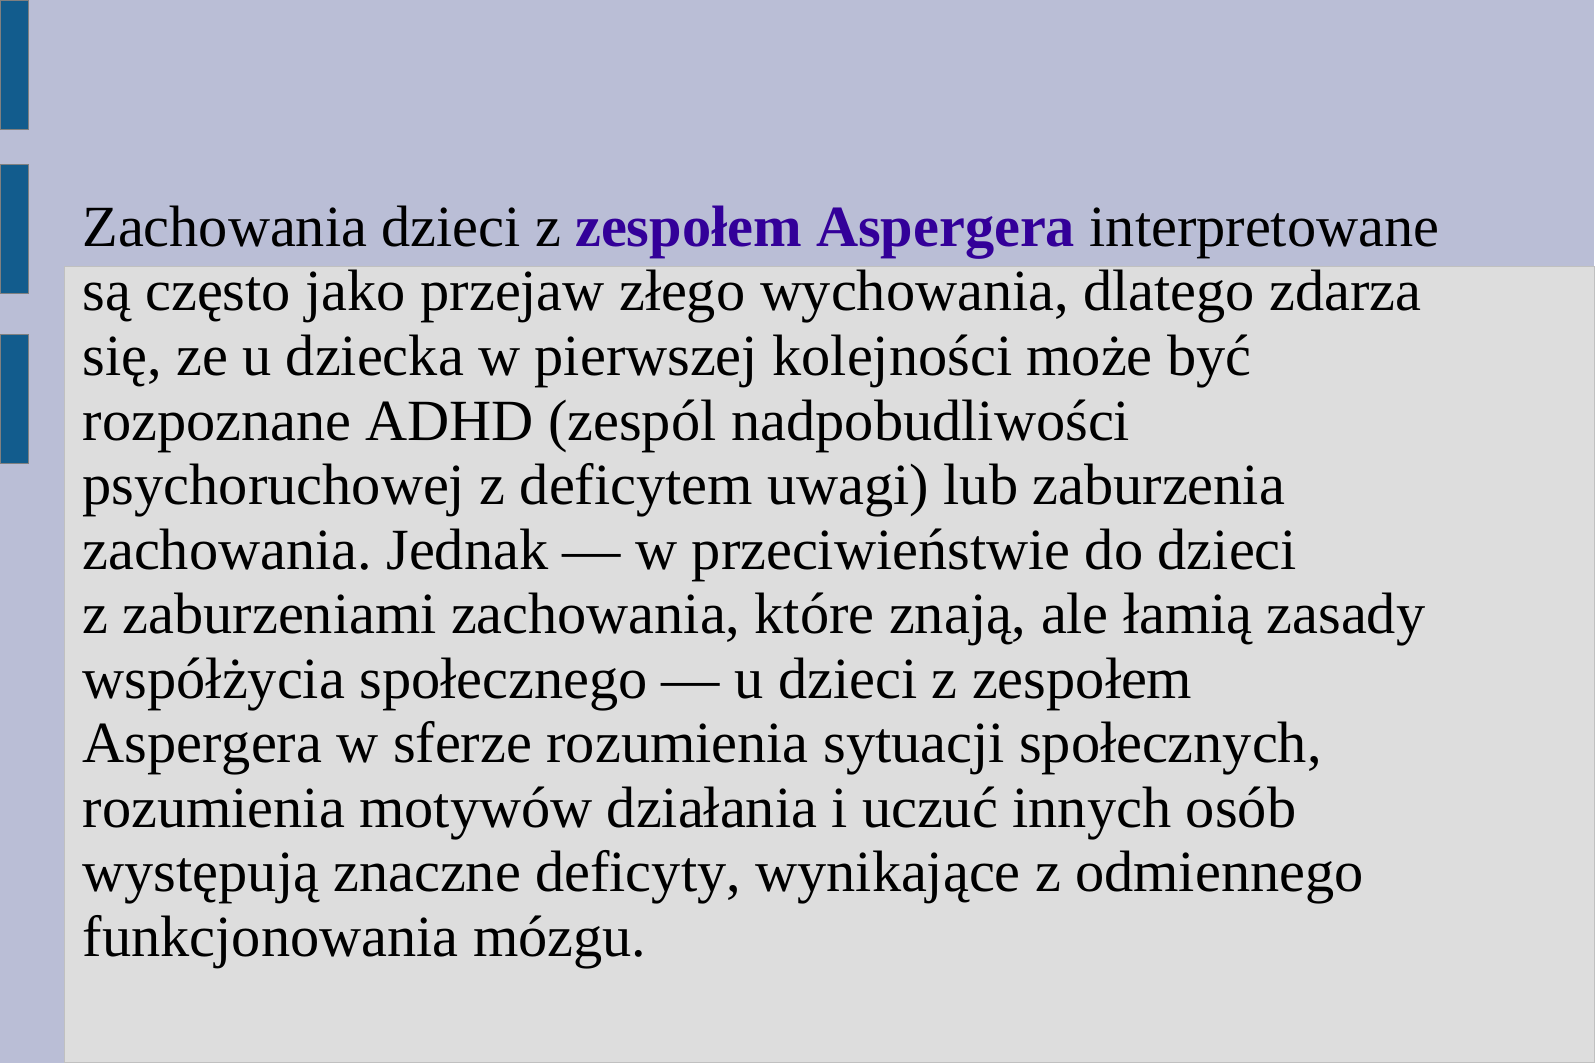

#
Zachowania dzieci z zespołem Aspergera interpretowane
są często jako przejaw złego wychowania, dlatego zdarza się, ze u dziecka w pierwszej kolejności może być
rozpoznane ADHD (zespól nadpobudliwości psychoruchowej z deficytem uwagi) lub zaburzenia zachowania. Jednak — w przeciwieństwie do dzieci
z zaburzeniami zachowania, które znają, ale łamią zasady współżycia społecznego — u dzieci z zespołem Aspergera w sferze rozumienia sytuacji społecznych, rozumienia motywów działania i uczuć innych osób występują znaczne deficyty, wynikające z odmiennego funkcjonowania mózgu.